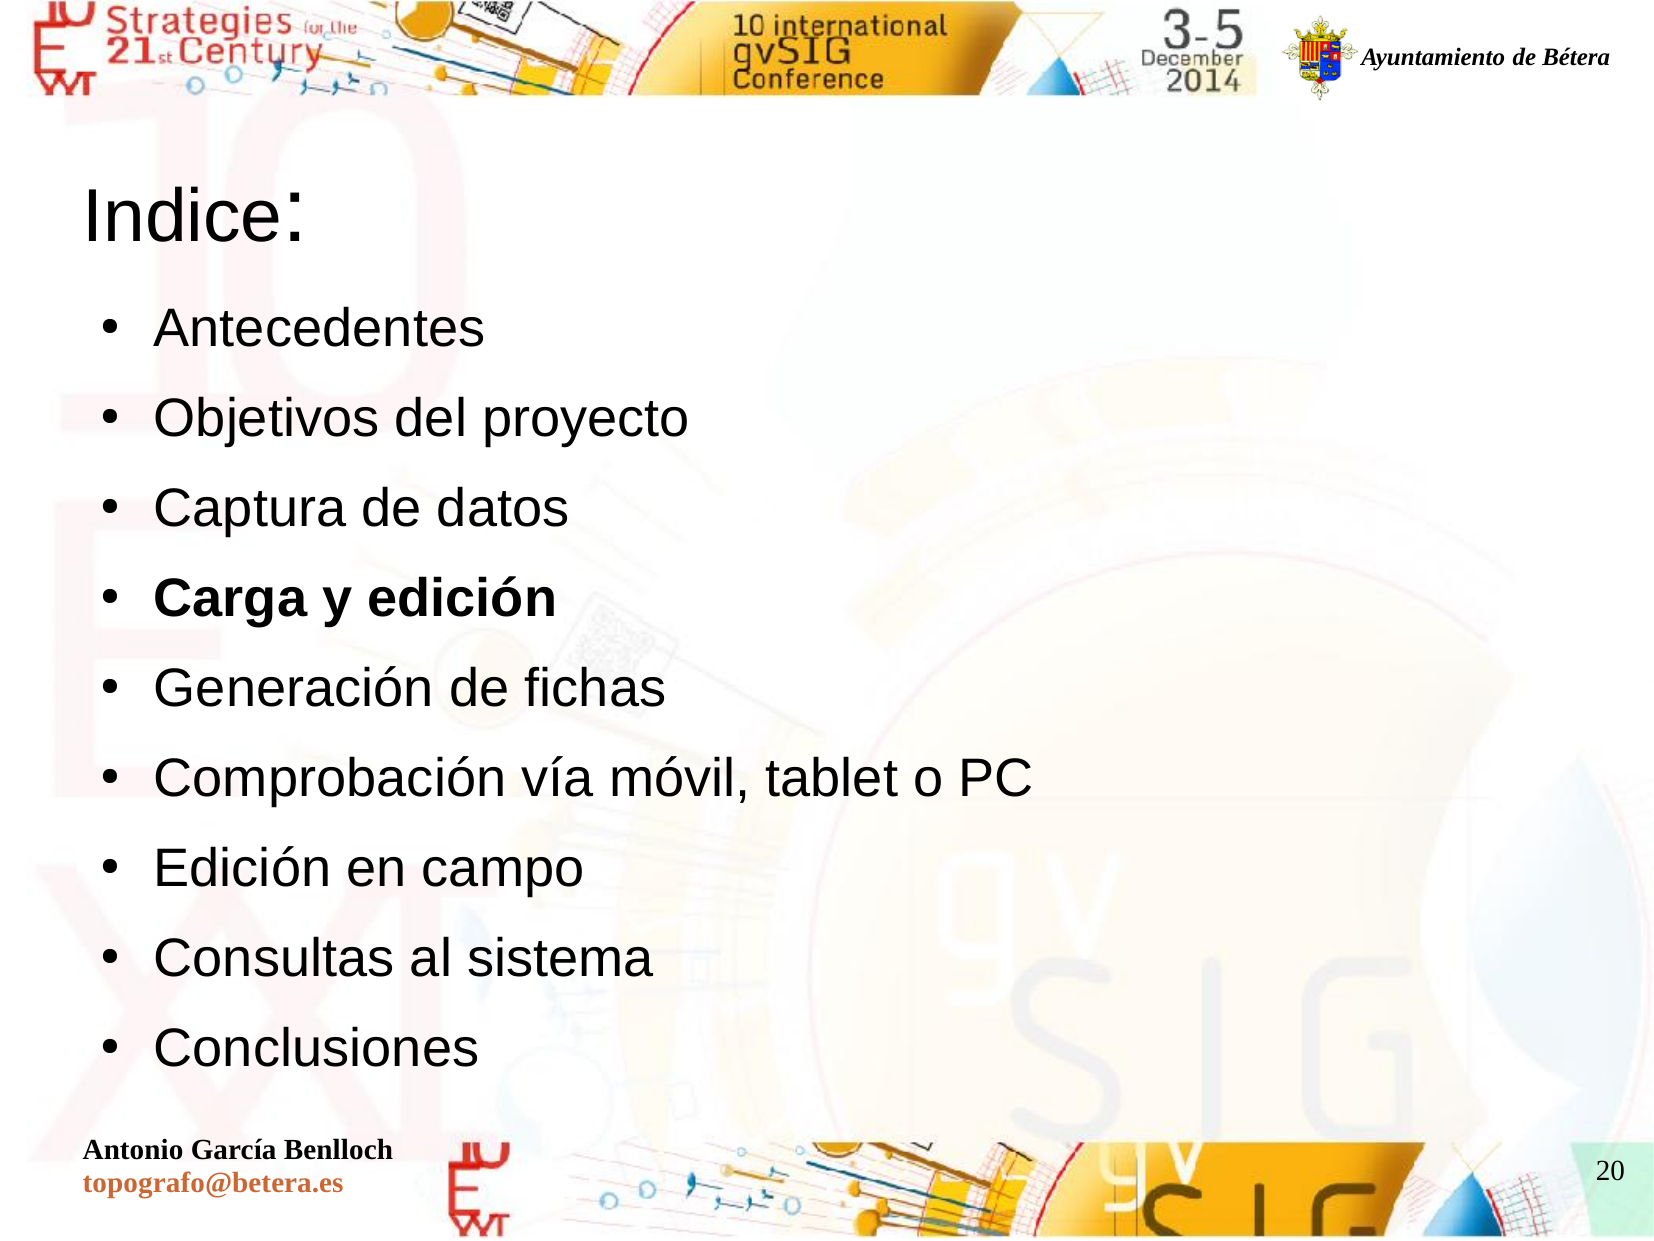

# Indice:
Antecedentes
Objetivos del proyecto
Captura de datos
Carga y edición
Generación de fichas
Comprobación vía móvil, tablet o PC
Edición en campo
Consultas al sistema
Conclusiones
20